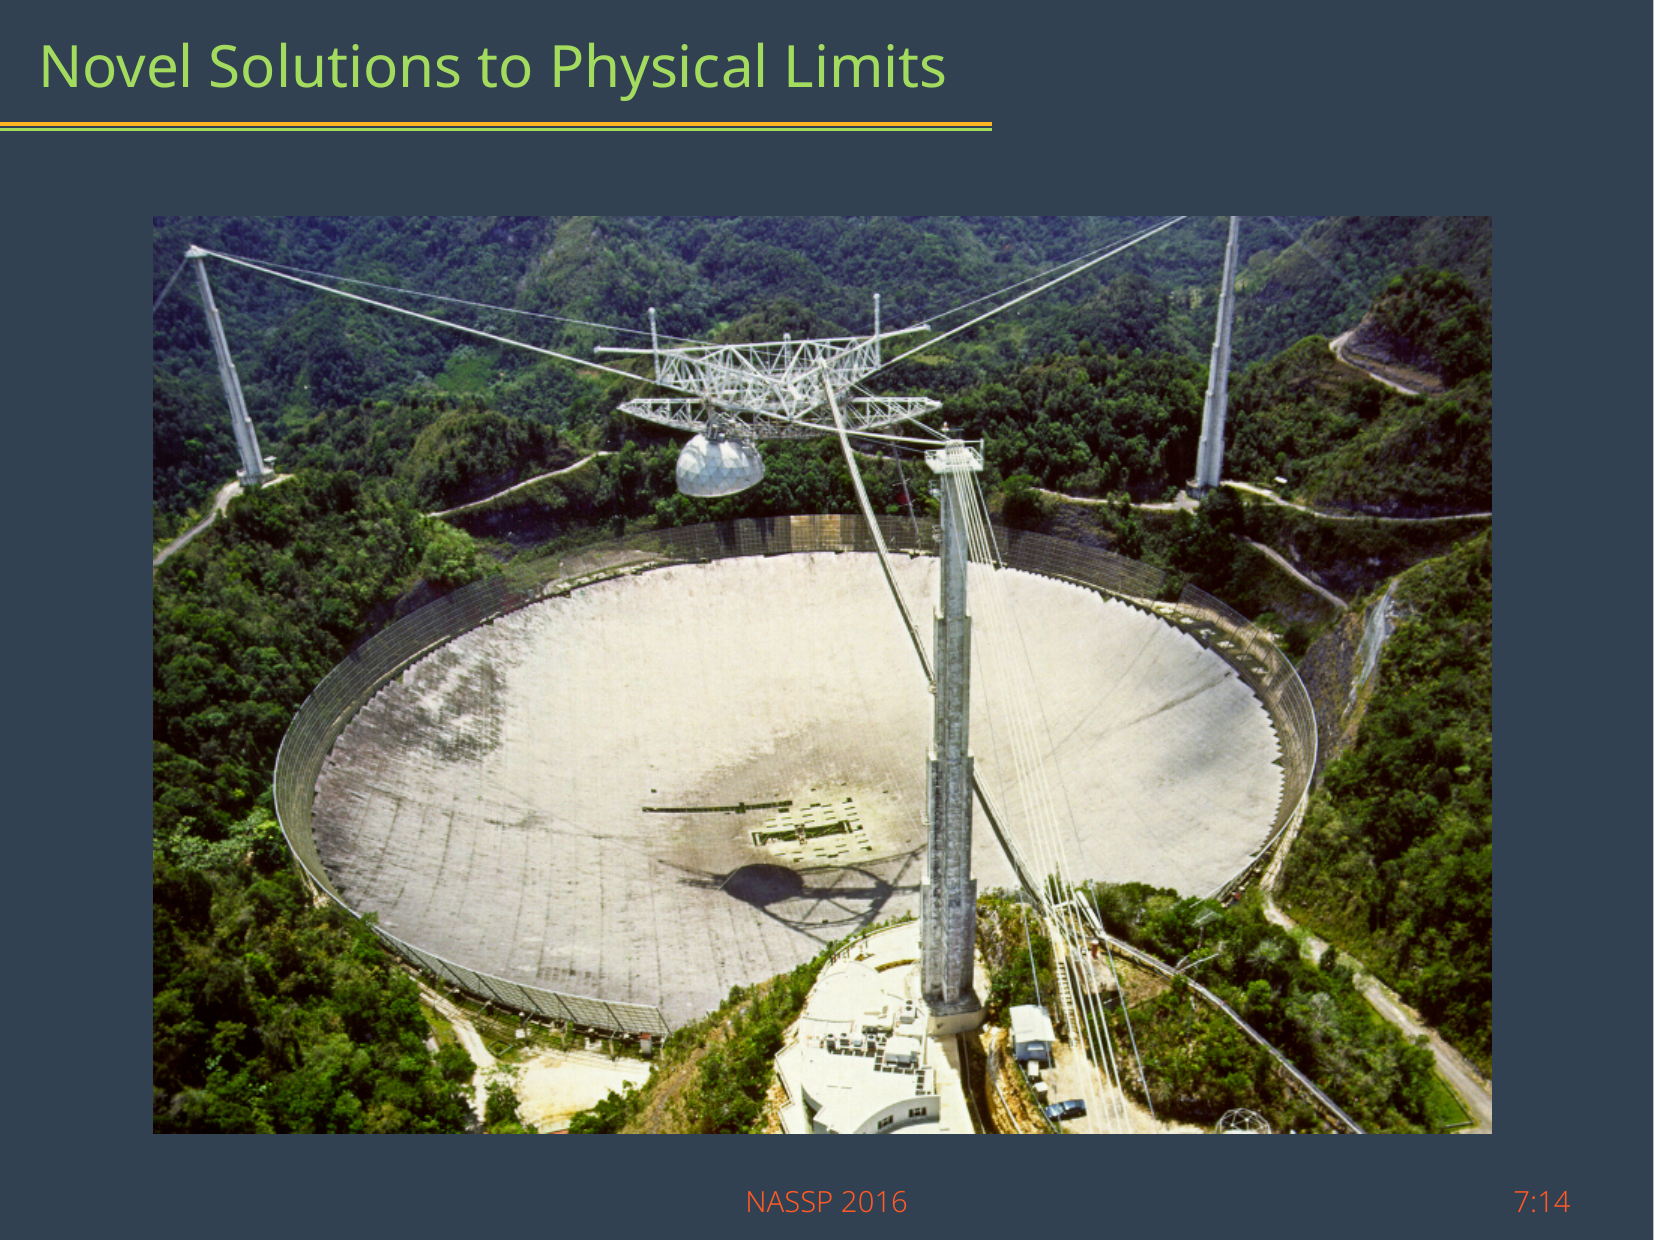

Novel Solutions to Physical Limits
NASSP 2016
7